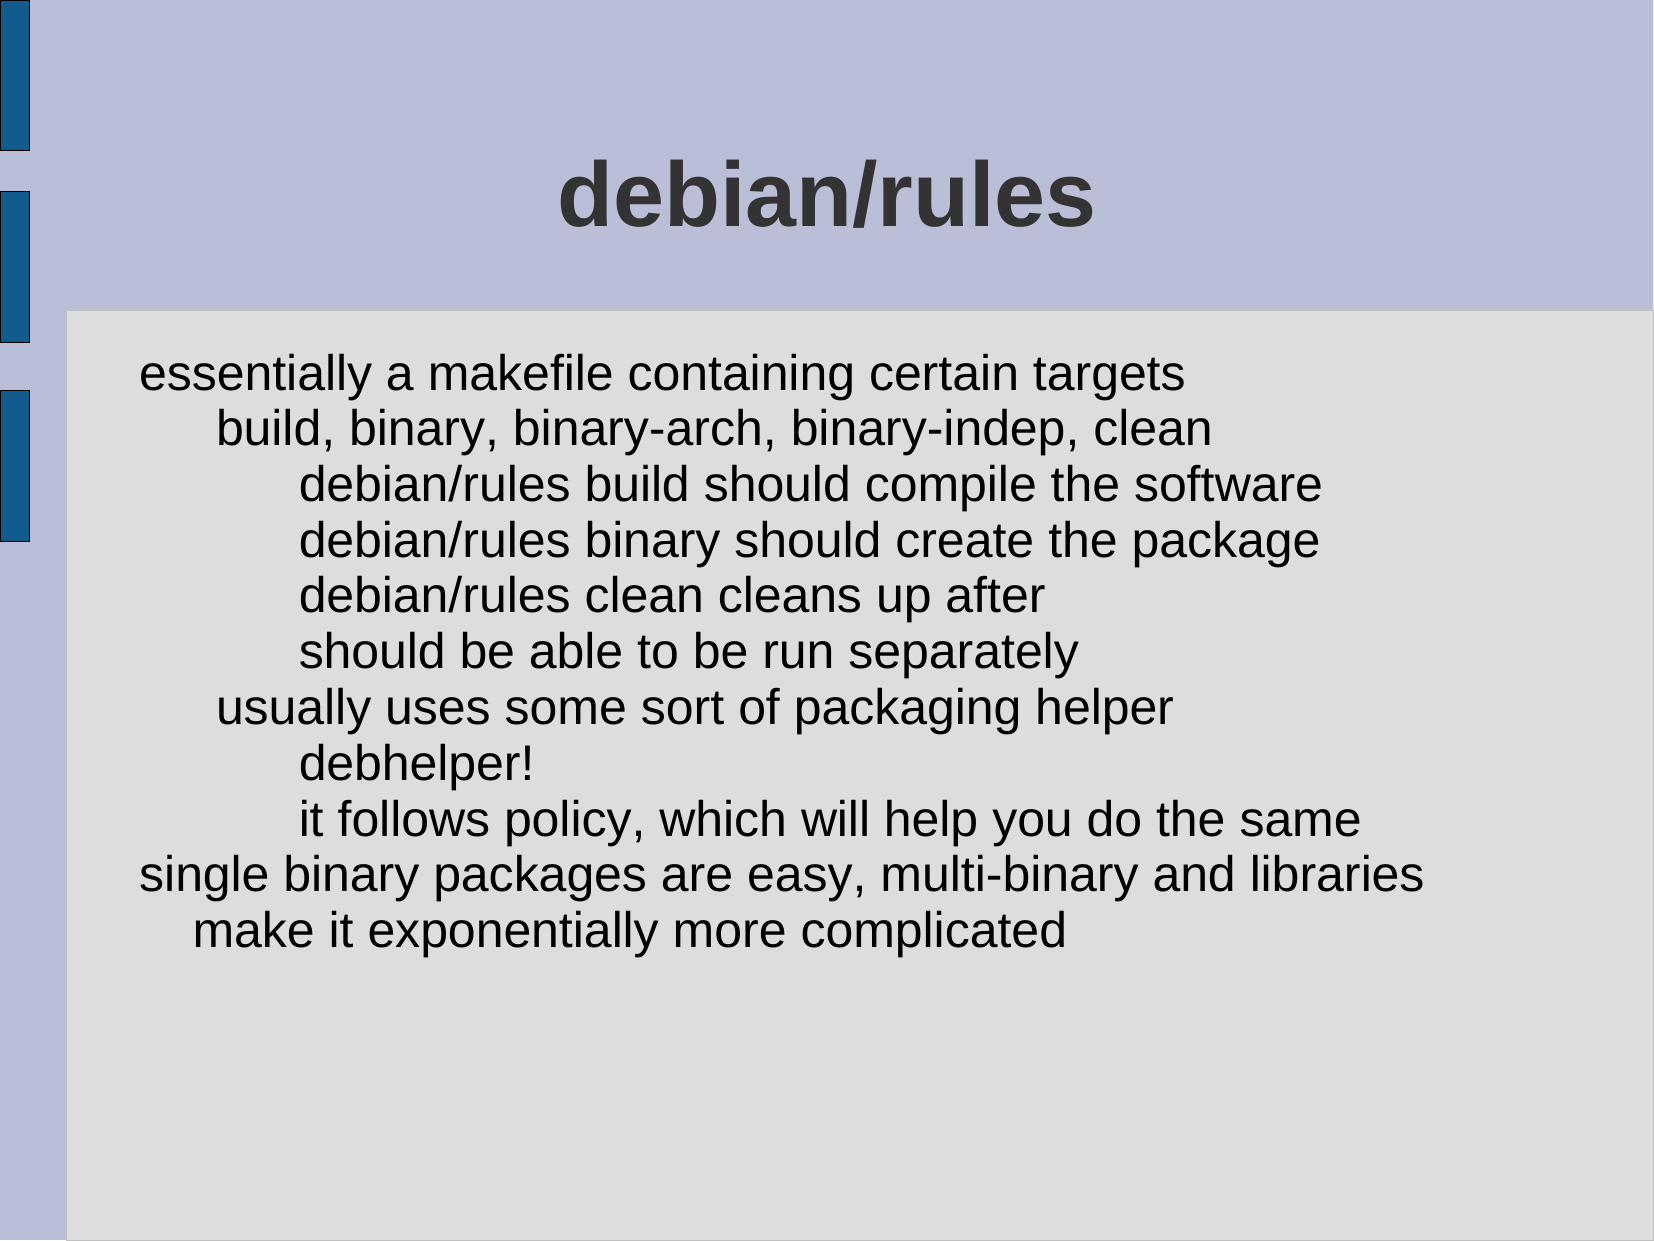

# debian/rules
essentially a makefile containing certain targets
build, binary, binary-arch, binary-indep, clean
debian/rules build should compile the software
debian/rules binary should create the package
debian/rules clean cleans up after
should be able to be run separately
usually uses some sort of packaging helper
debhelper!
it follows policy, which will help you do the same
single binary packages are easy, multi-binary and libraries make it exponentially more complicated